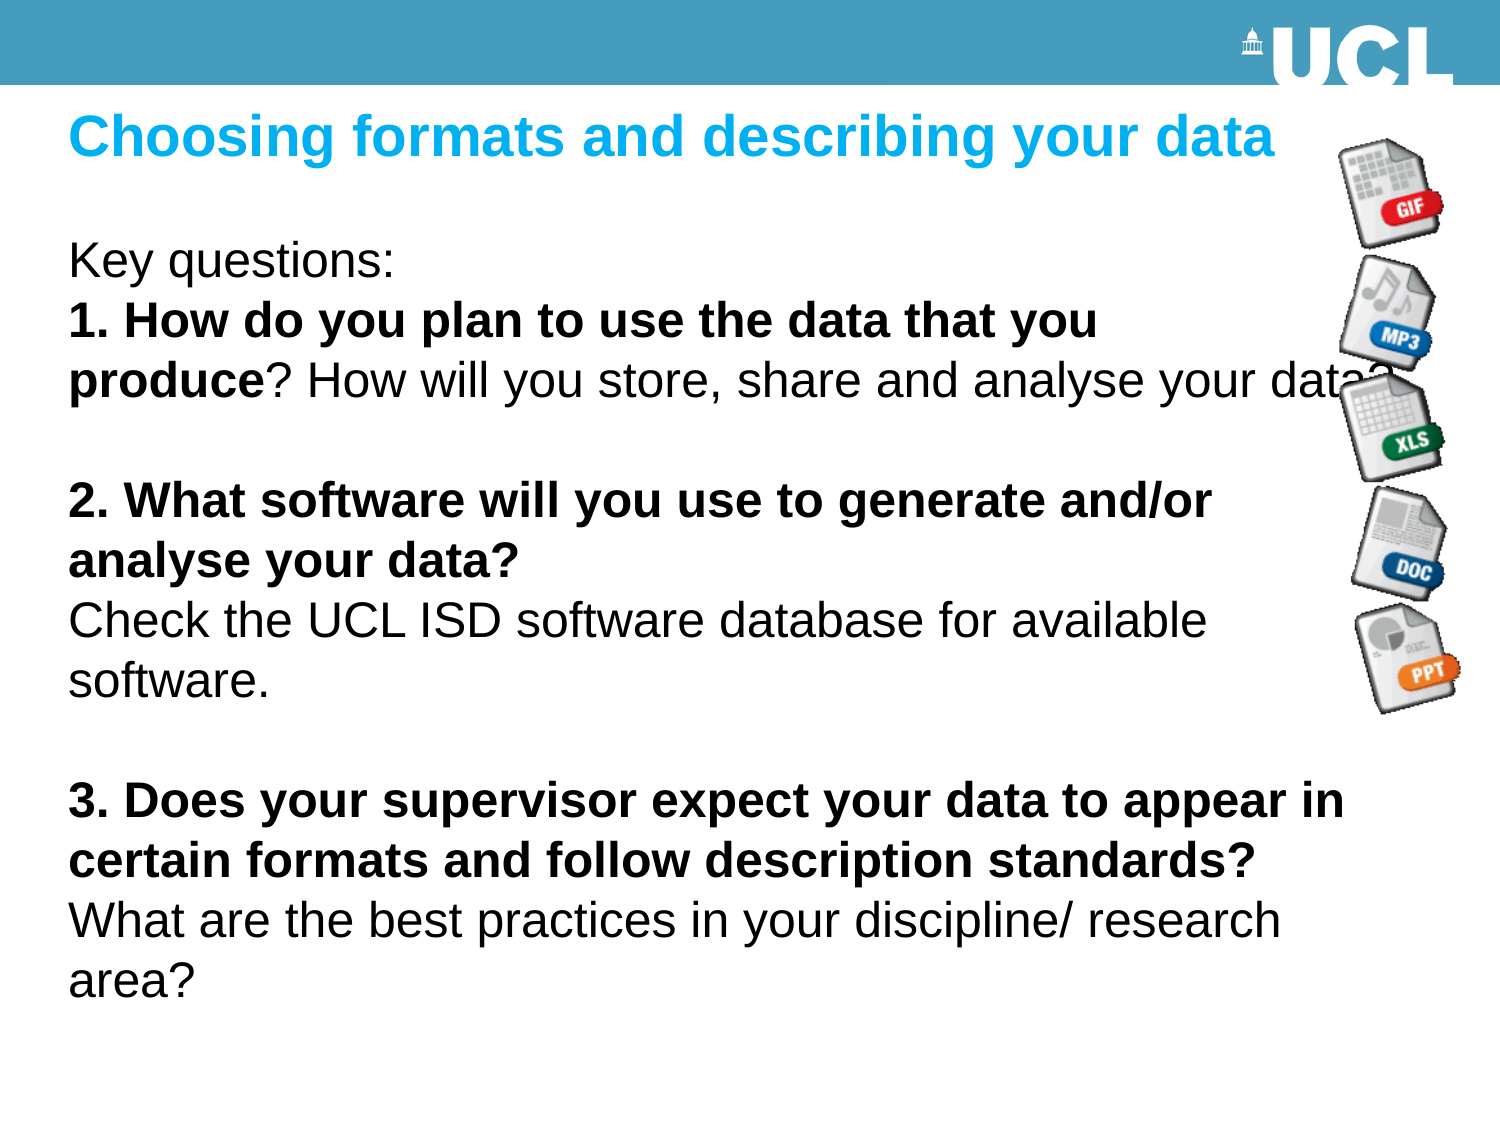

Choosing formats and describing your data
Key questions:
1. How do you plan to use the data that you produce? How will you store, share and analyse your data?
2. What software will you use to generate and/or analyse your data?
Check the UCL ISD software database for available software.
3. Does your supervisor expect your data to appear in certain formats and follow description standards?
What are the best practices in your discipline/ research area?